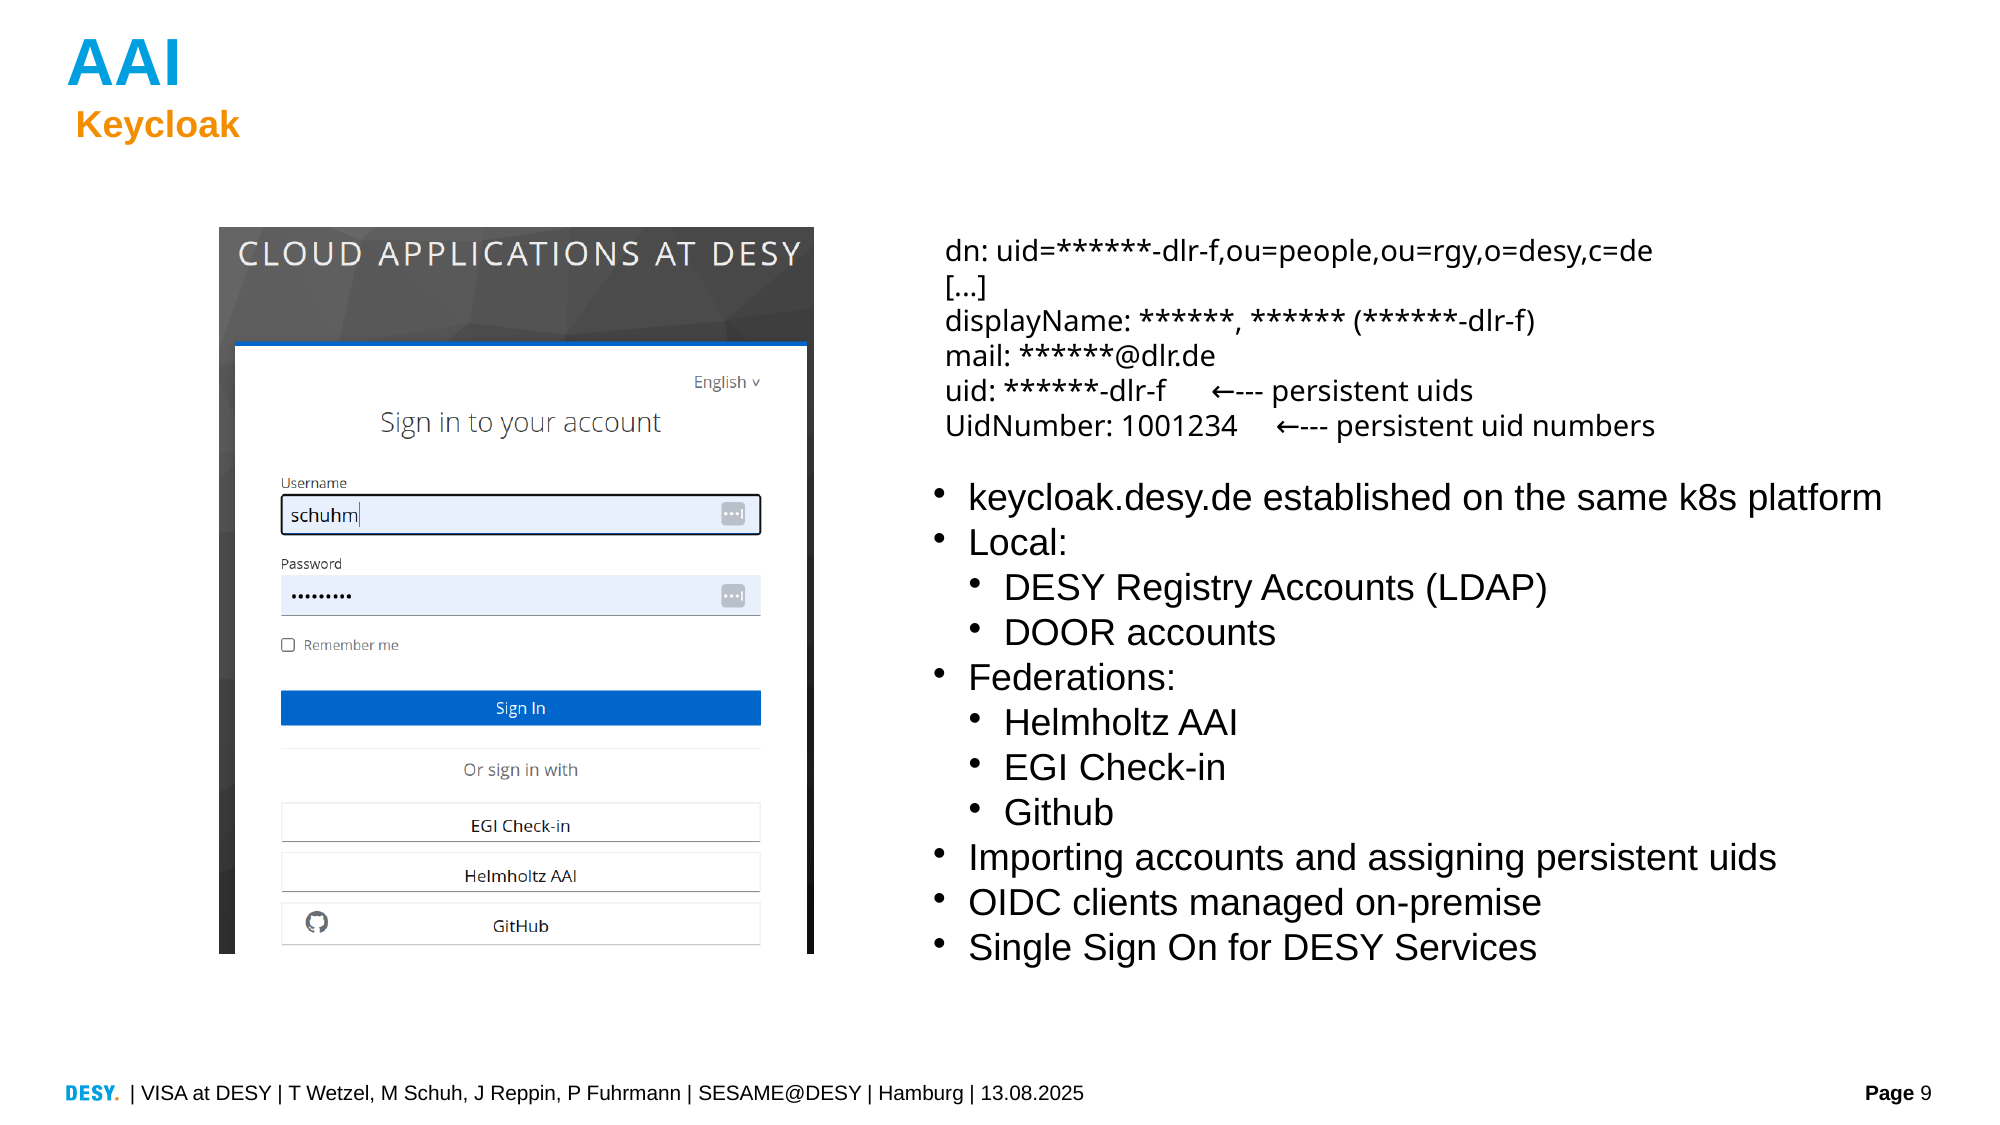

AAI
Keycloak
dn: uid=******-dlr-f,ou=people,ou=rgy,o=desy,c=de
[...]
displayName: ******, ****** (******-dlr-f)
mail: ******@dlr.de
uid: ******-dlr-f ←--- persistent uids
UidNumber: 1001234 ←--- persistent uid numbers
keycloak.desy.de established on the same k8s platform
Local:
DESY Registry Accounts (LDAP)
DOOR accounts
Federations:
Helmholtz AAI
EGI Check-in
Github
Importing accounts and assigning persistent uids
OIDC clients managed on-premise
Single Sign On for DESY Services